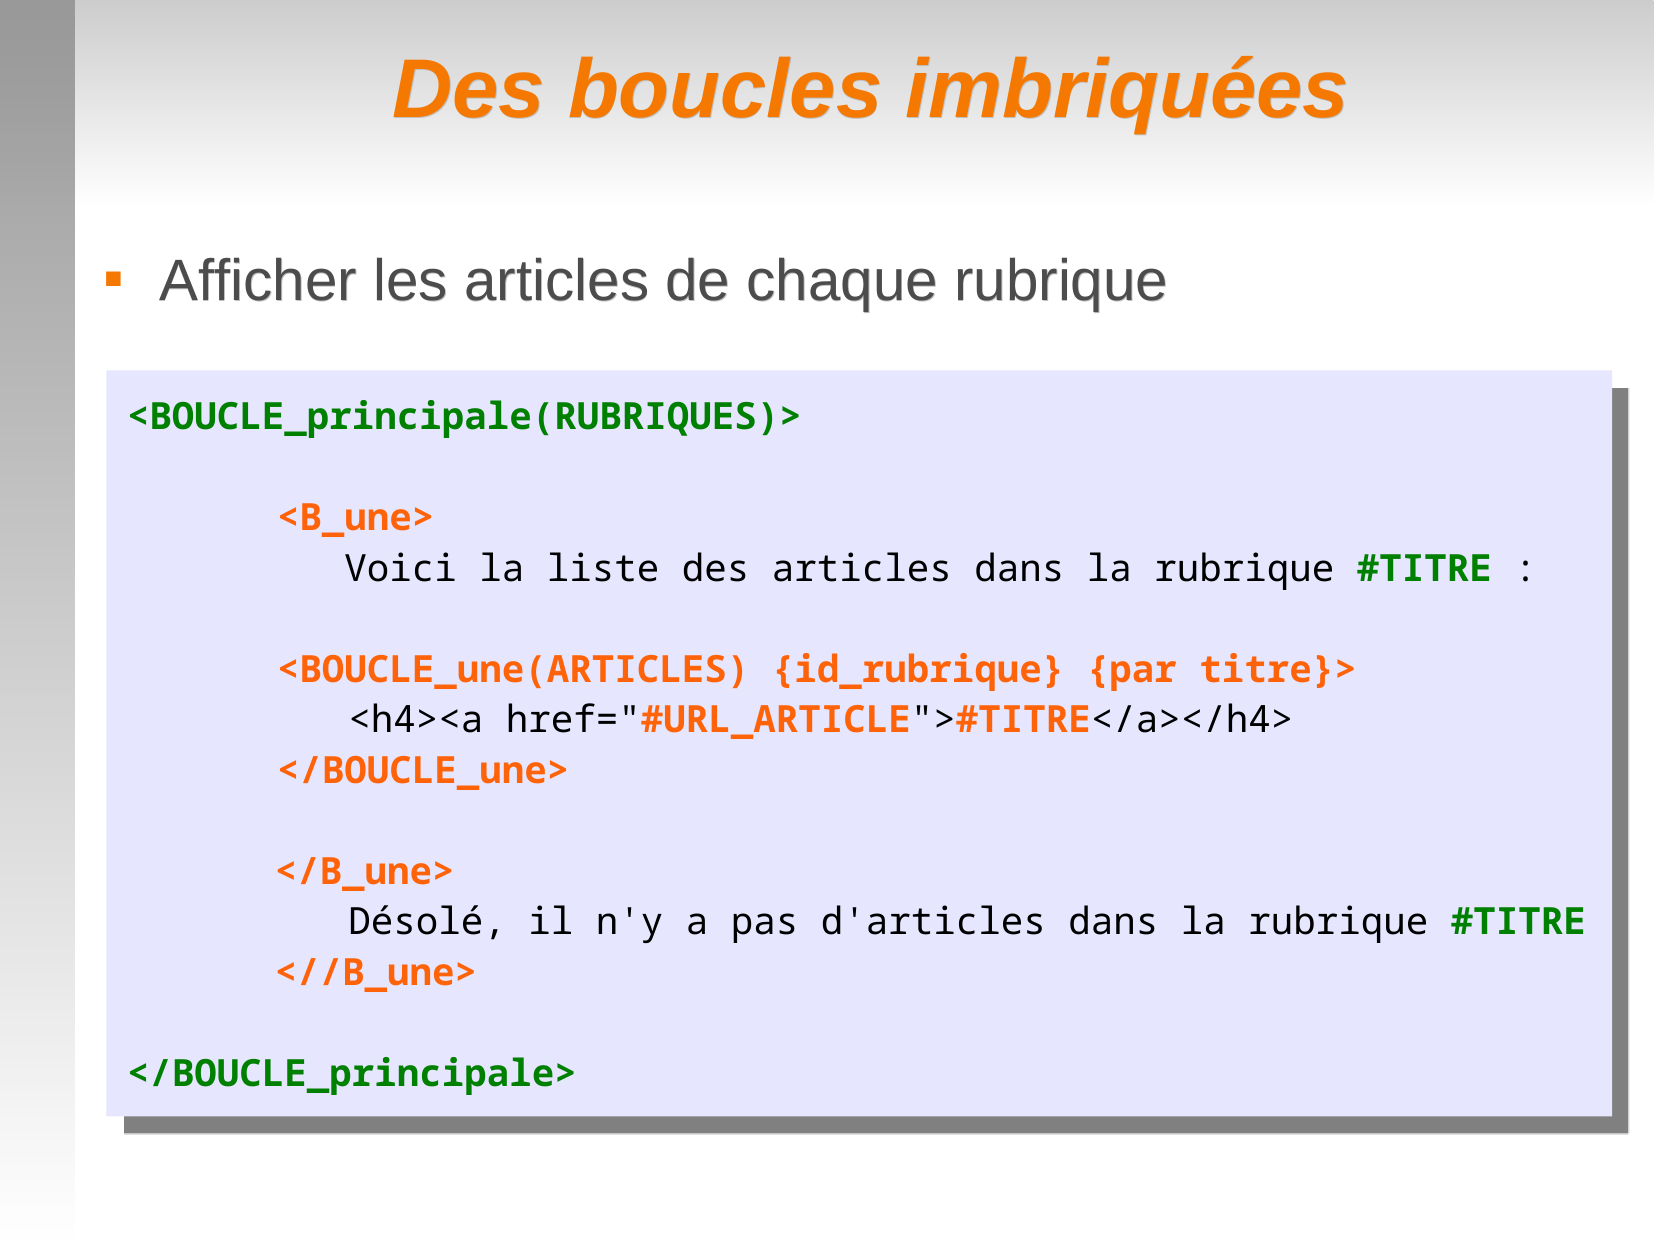

Des boucles imbriquées
# Afficher les articles de chaque rubrique
<BOUCLE_principale(RUBRIQUES)>
	<B_une>
	 Voici la liste des articles dans la rubrique #TITRE :
	<BOUCLE_une(ARTICLES) {id_rubrique} {par titre}>
			<h4><a href="#URL_ARTICLE">#TITRE</a></h4>
	</BOUCLE_une>
		</B_une>
			Désolé, il n'y a pas d'articles dans la rubrique #TITRE
		<//B_une>
</BOUCLE_principale>